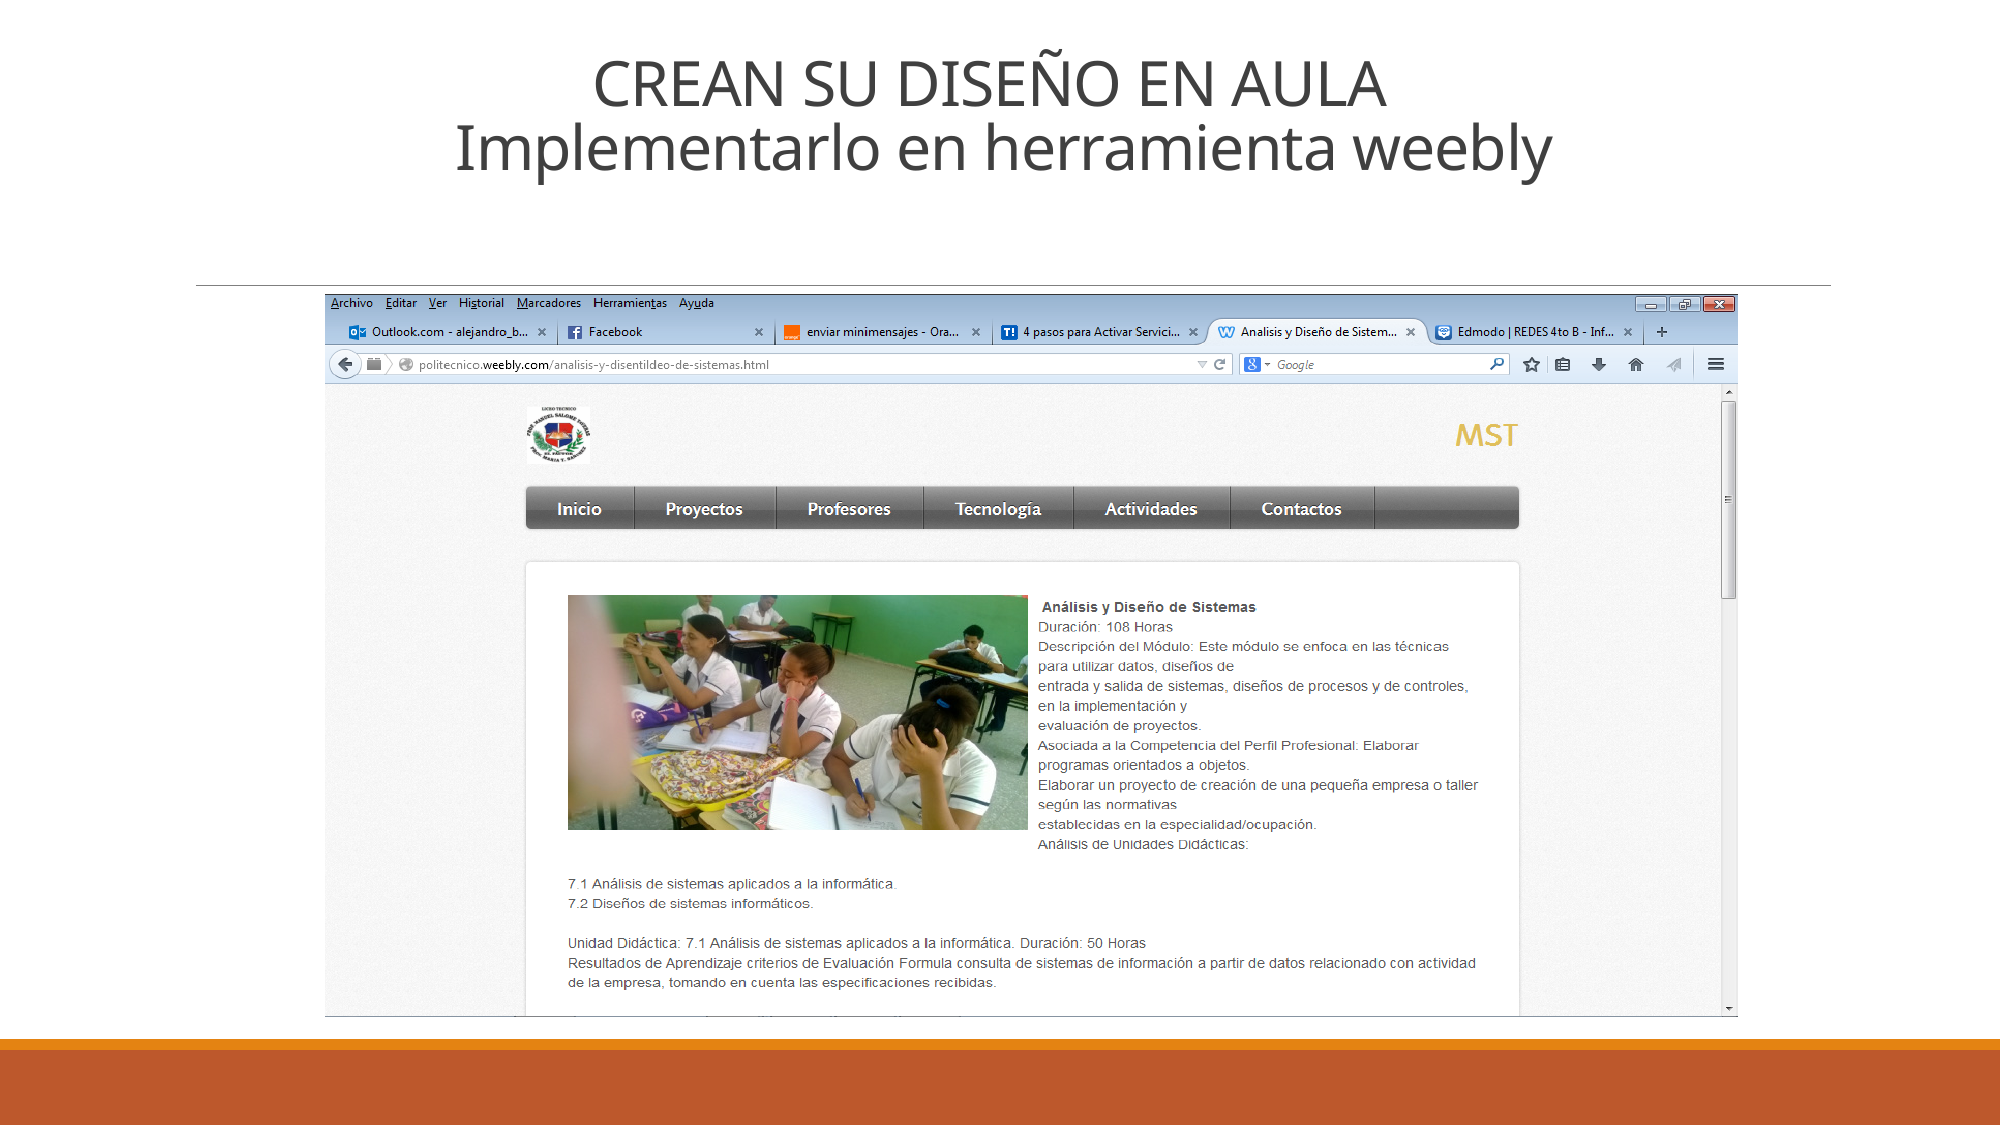

# CREAN SU DISEÑO EN AULA Implementarlo en herramienta weebly